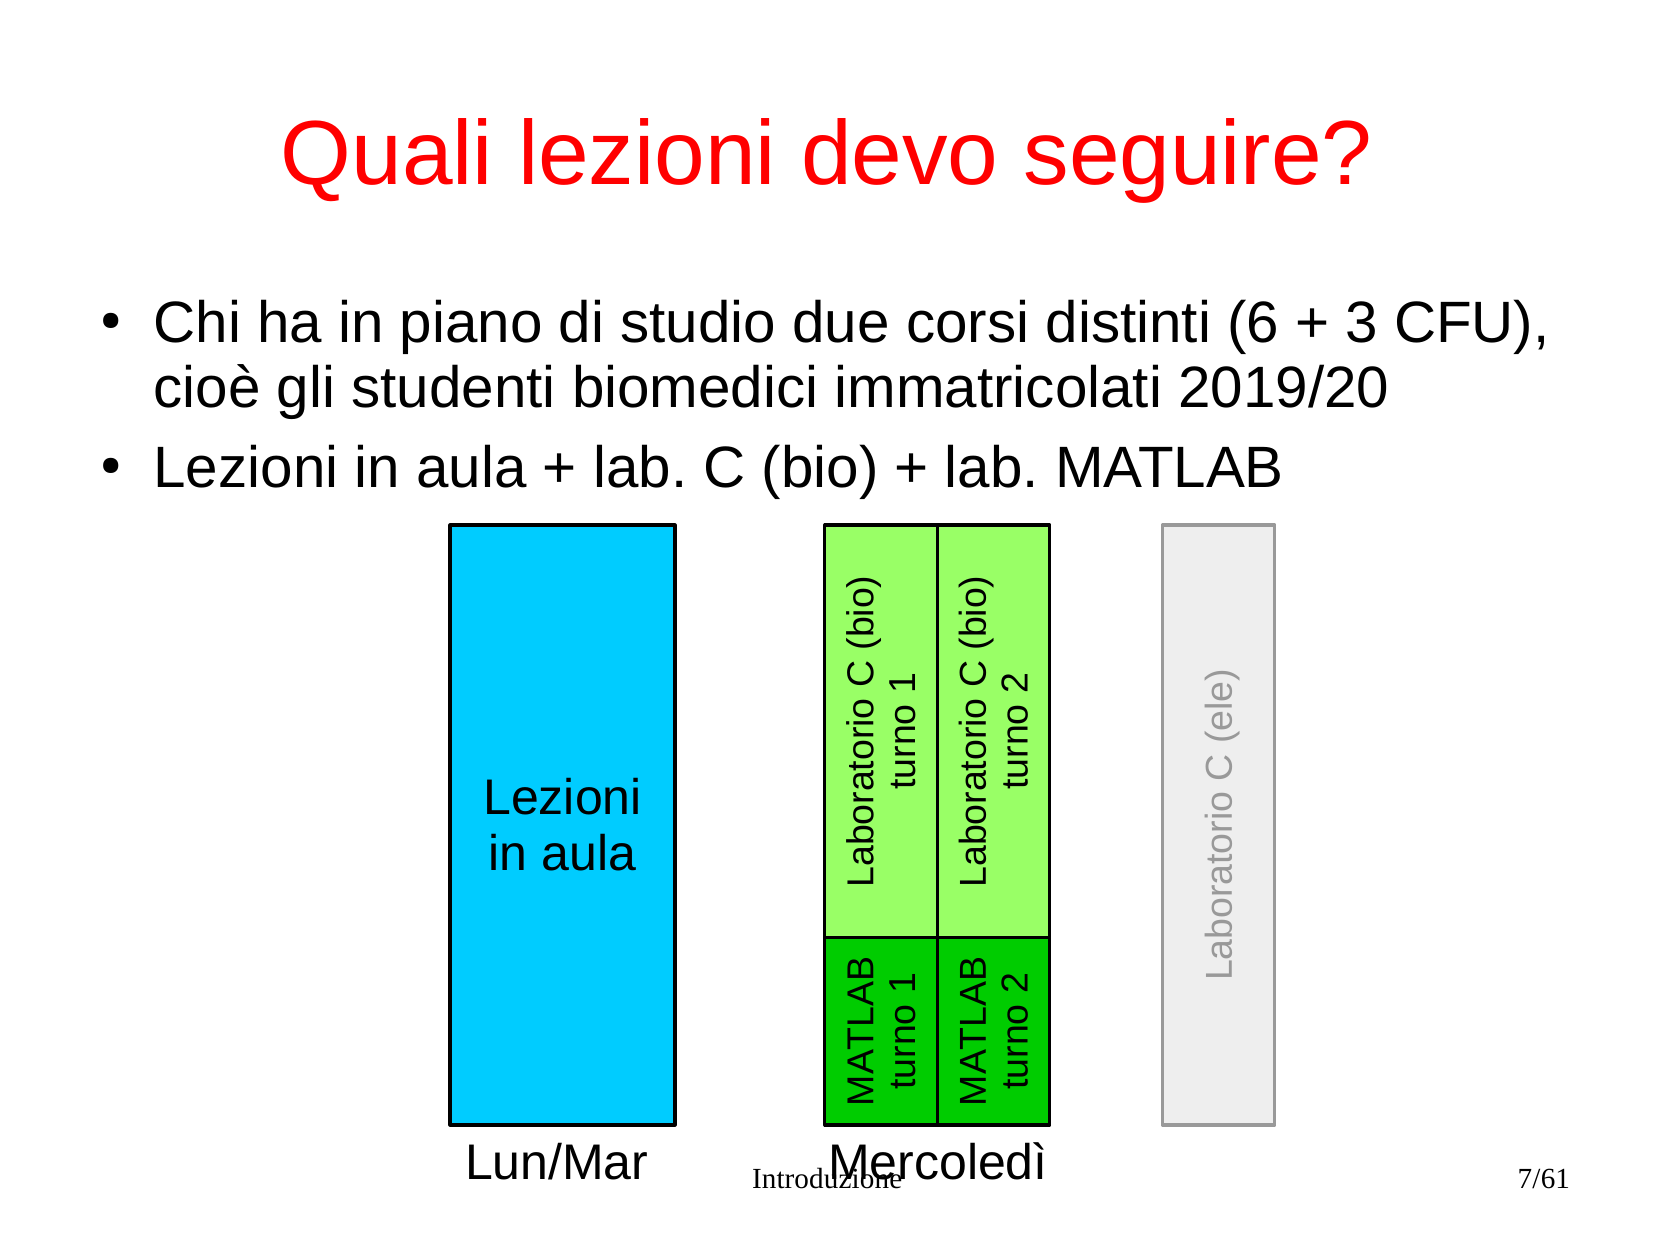

# Quali lezioni devo seguire?
Chi ha in piano di studio due corsi distinti (6 + 3 CFU), cioè gli studenti biomedici immatricolati 2019/20
Lezioni in aula + lab. C (bio) + lab. MATLAB
Lezioni
in aula
Laboratorio C (bio)
turno 1
Laboratorio C (bio)
turno 2
Laboratorio C (ele)
MATLAB
turno 1
MATLAB
turno 2
Lun/Mar
Mercoledì
Introduzione
7